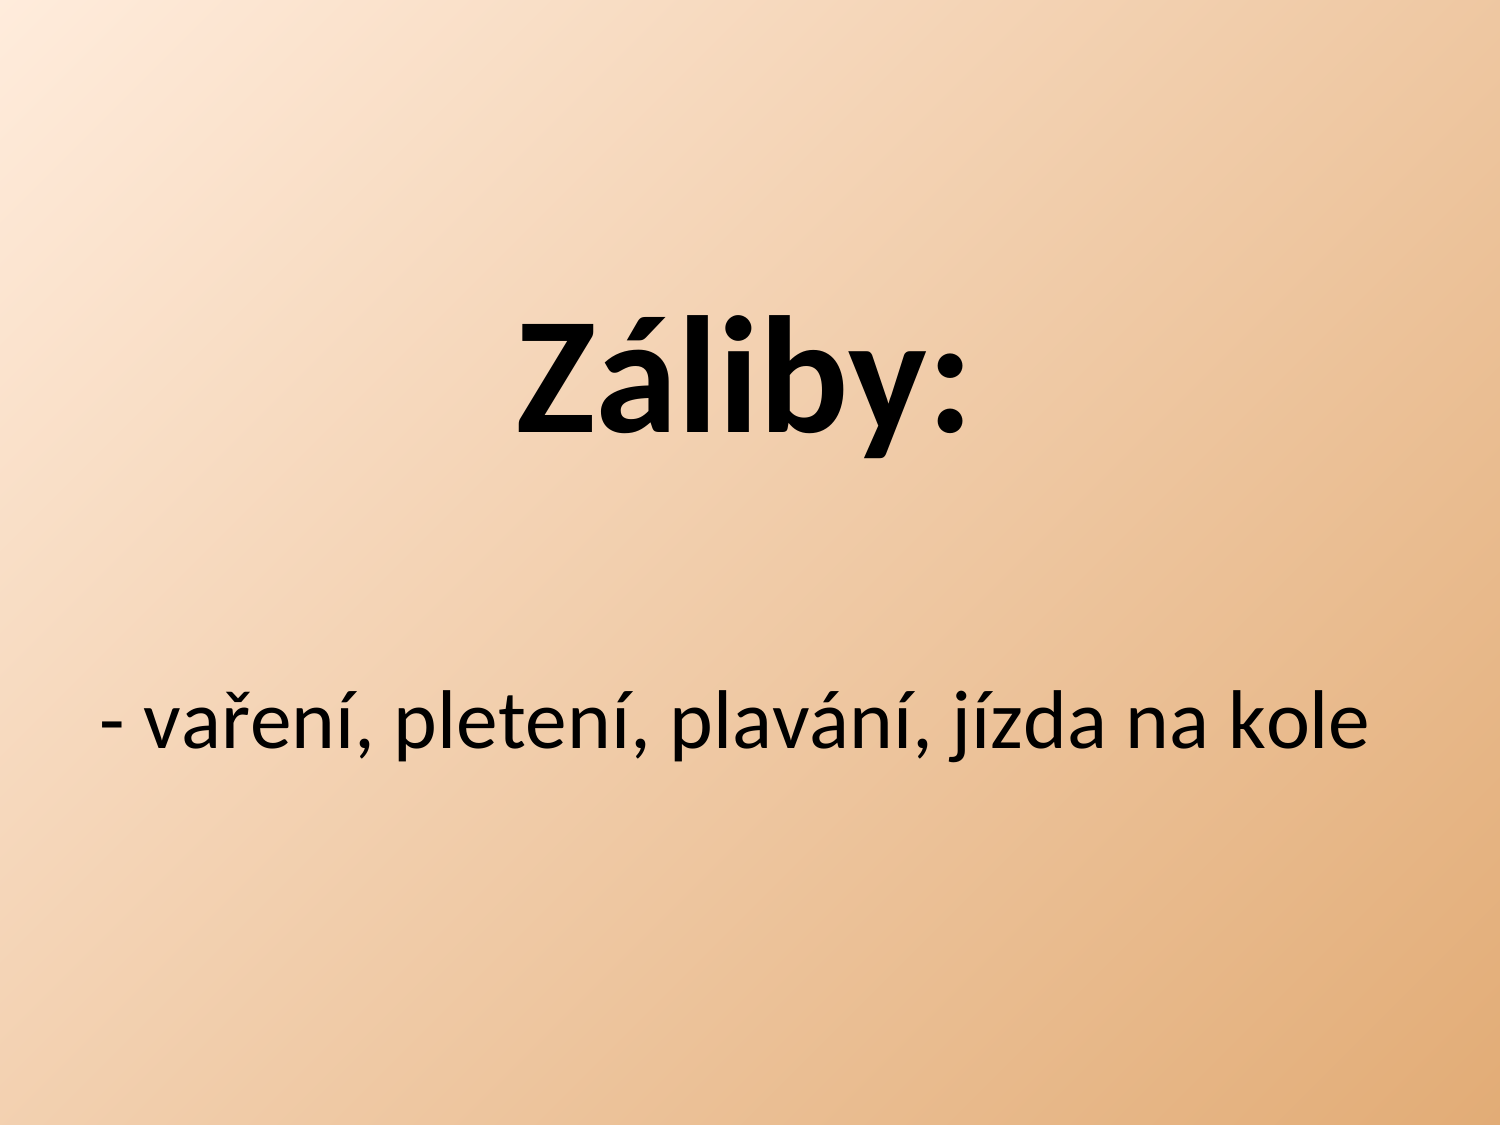

# Záliby: - vaření, pletení, plavání, jízda na kole